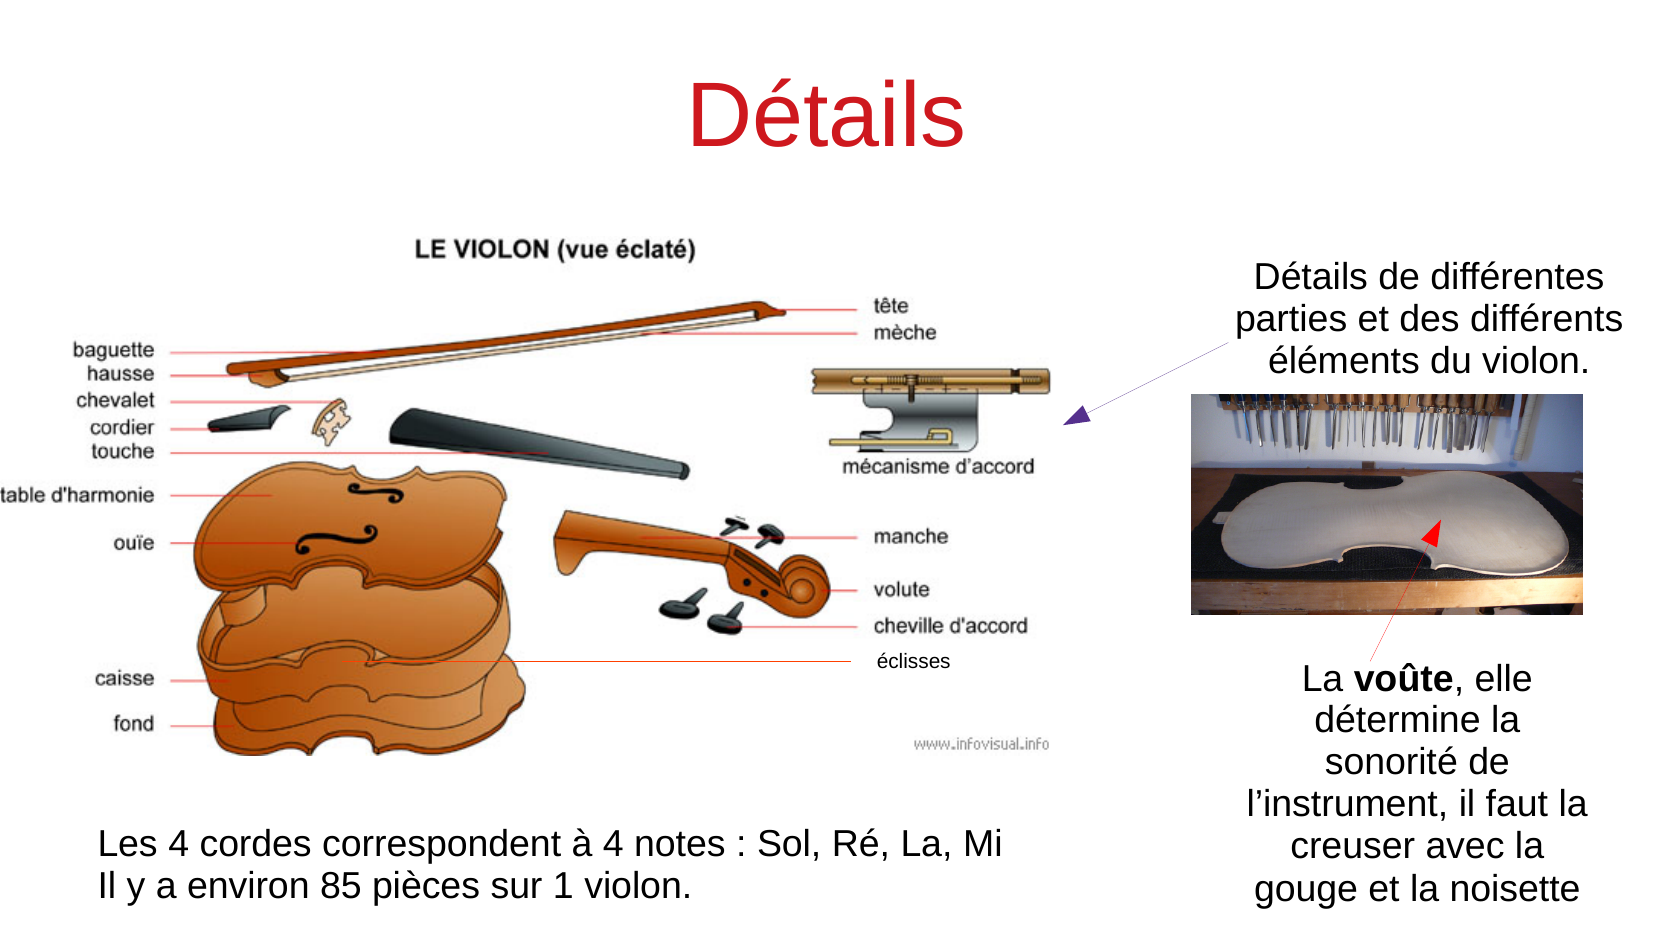

# Détails
Détails de différentes parties et des différents éléments du violon.
éclisses
La voûte, elle détermine la sonorité de l’instrument, il faut la creuser avec la gouge et la noisette
Les 4 cordes correspondent à 4 notes : Sol, Ré, La, Mi
Il y a environ 85 pièces sur 1 violon.